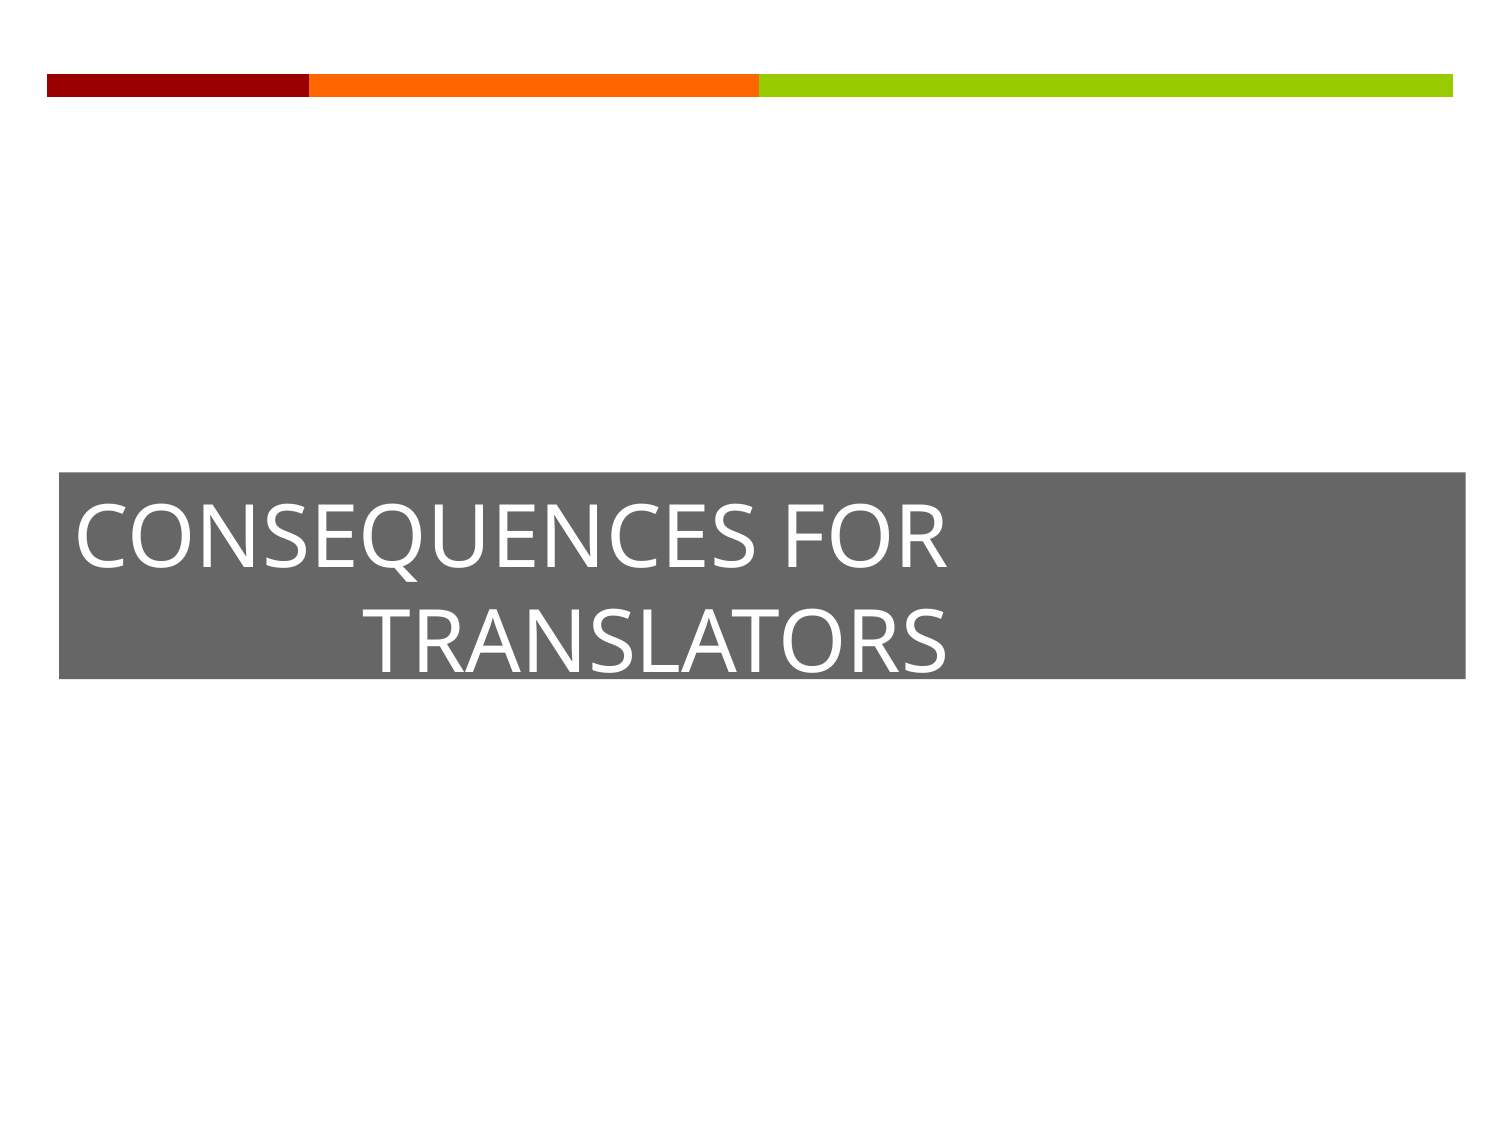

GLOBAL AND SYSTEMIC CRISIS
CONSEQUENCES FOR TRANSLATORS